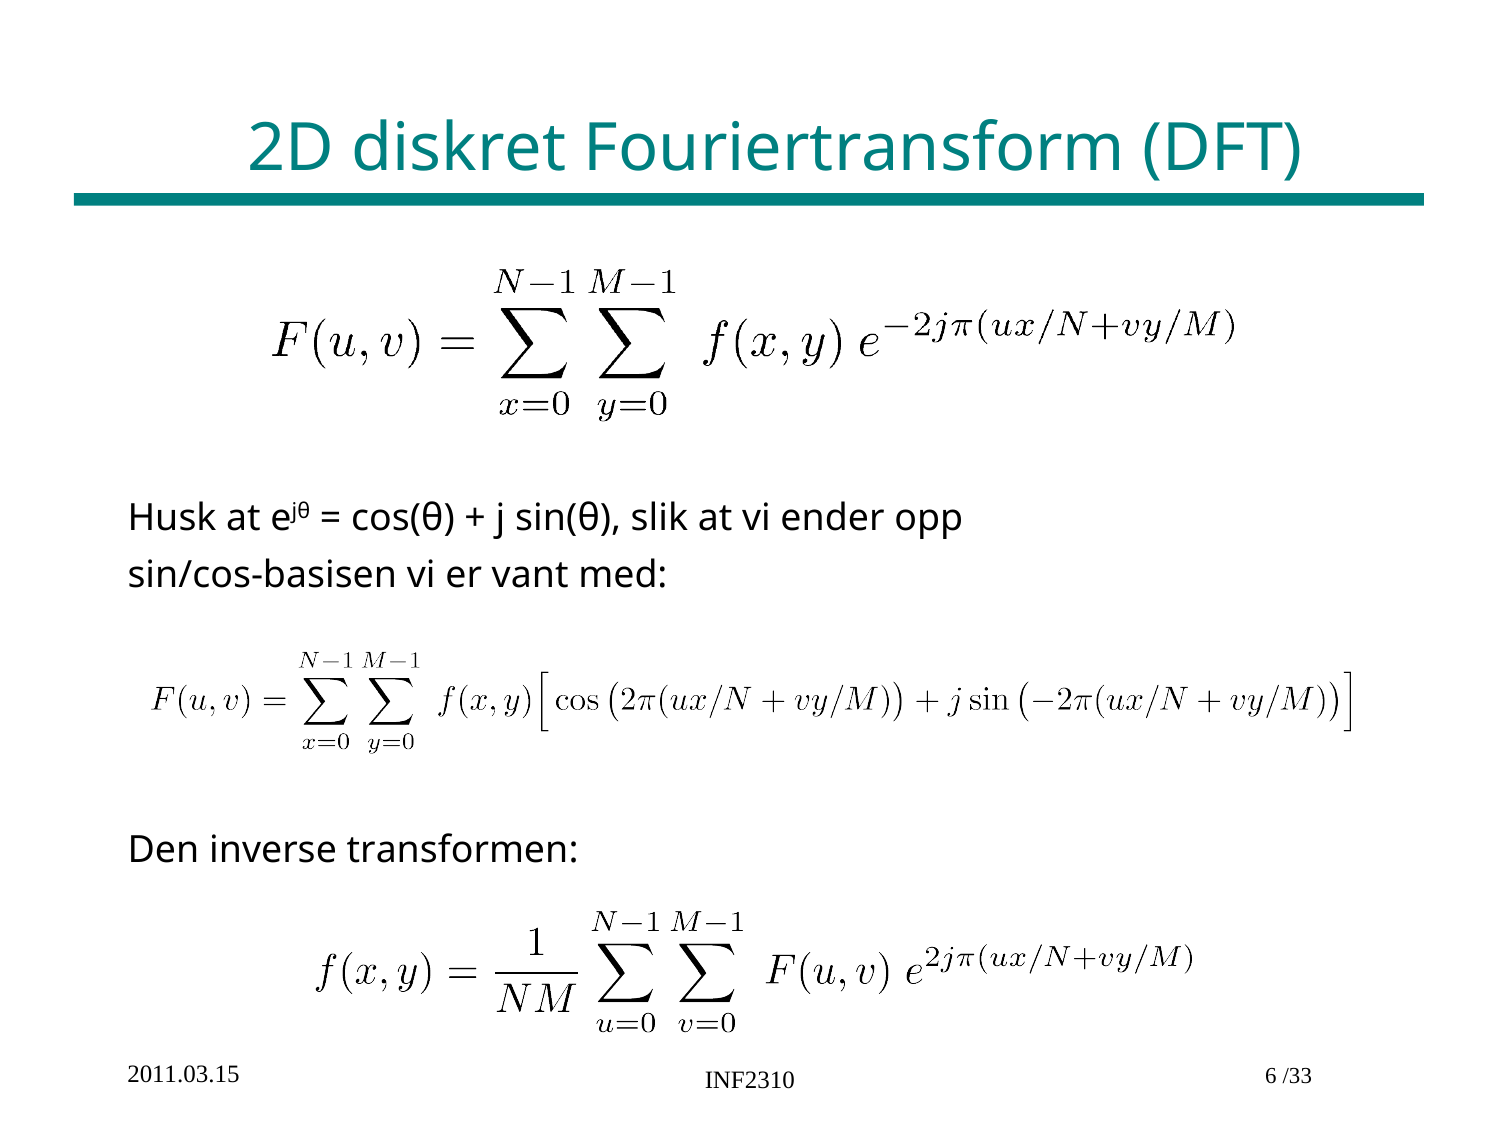

2D diskret Fouriertransform (DFT)
Husk at ejθ = cos(θ) + j sin(θ), slik at vi ender opp
sin/cos-basisen vi er vant med:
Den inverse transformen:
INF2310
# 2D diskret Fouriertransform (DFT)